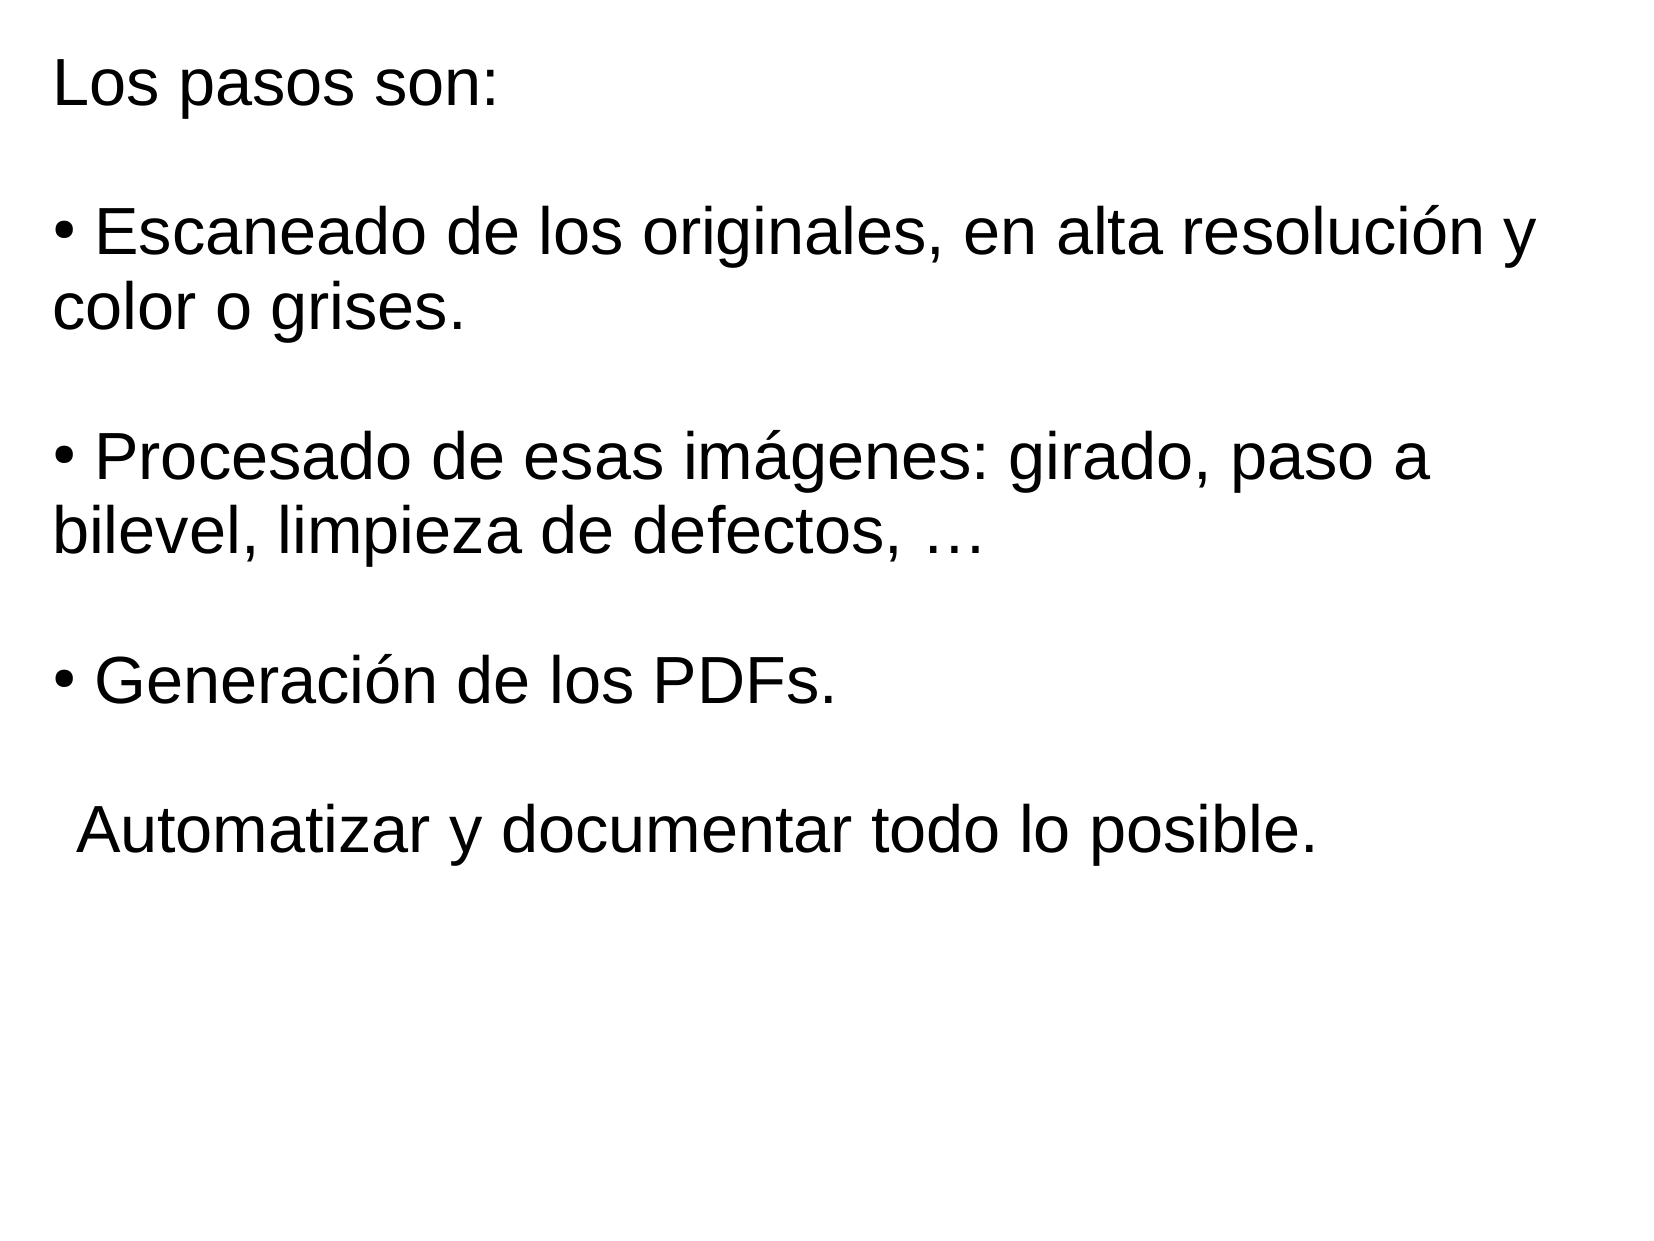

Los pasos son:
 Escaneado de los originales, en alta resolución y color o grises.
 Procesado de esas imágenes: girado, paso a bilevel, limpieza de defectos, …
 Generación de los PDFs.
Automatizar y documentar todo lo posible.